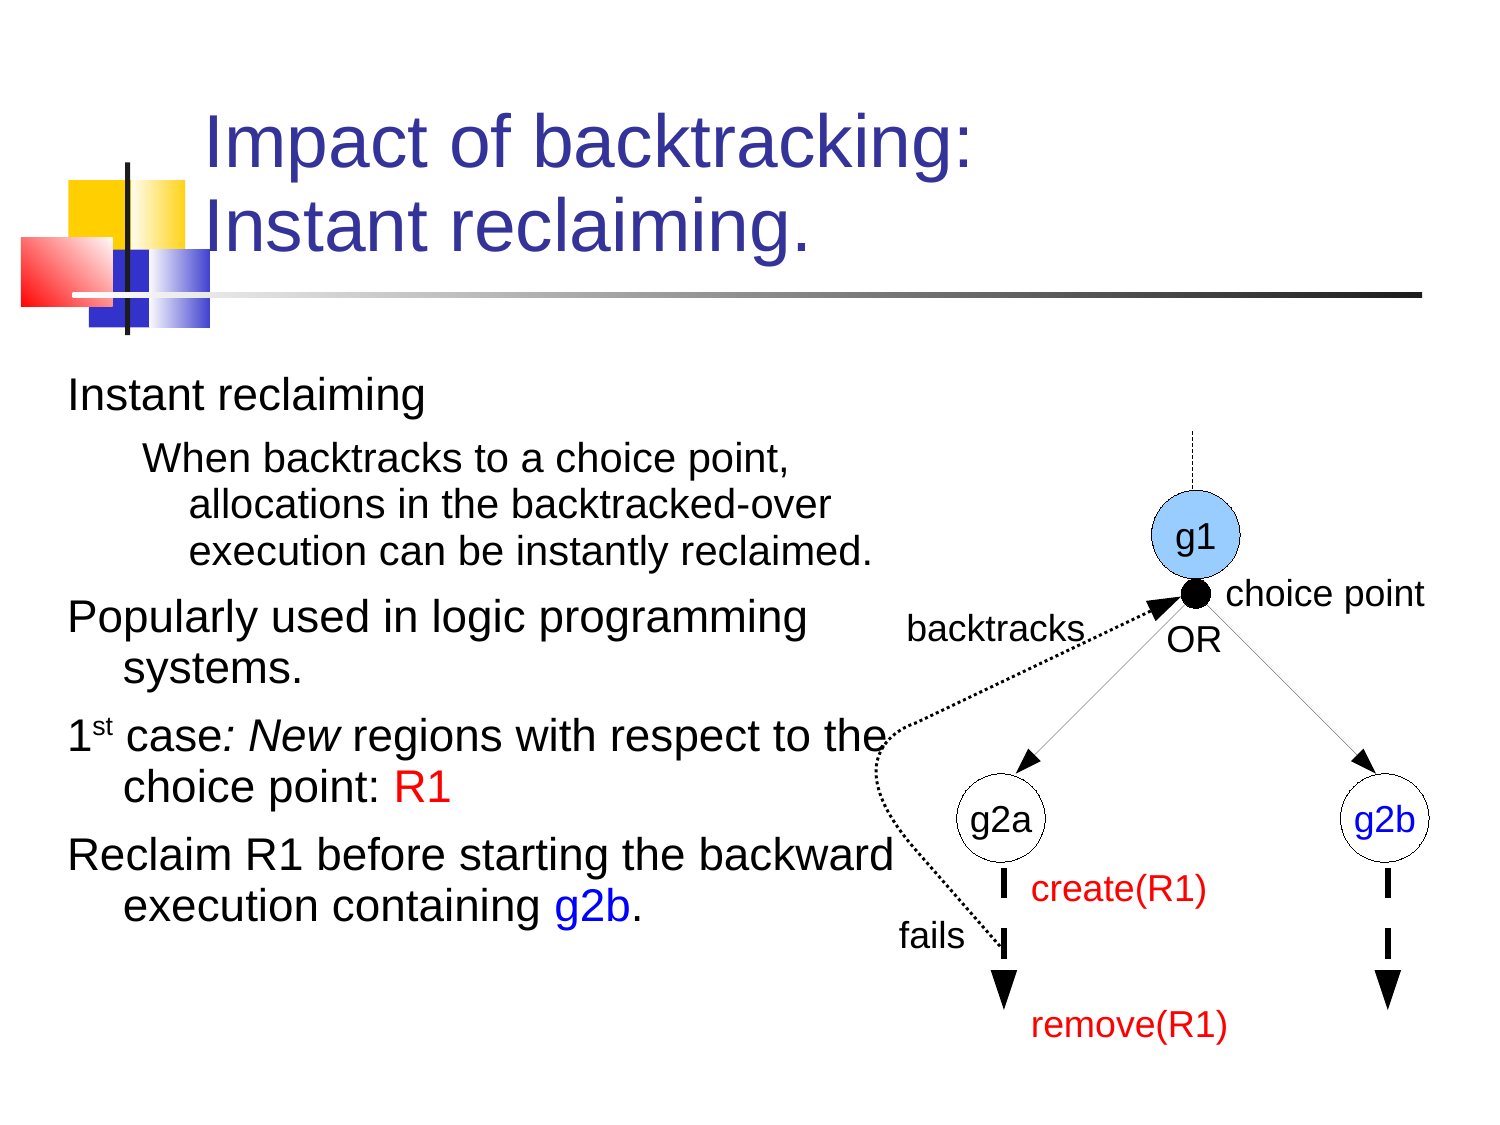

# Impact of backtracking: Instant reclaiming.
Instant reclaiming
When backtracks to a choice point, allocations in the backtracked-over execution can be instantly reclaimed.
Popularly used in logic programming systems.
1st case: New regions with respect to the choice point: R1
Reclaim R1 before starting the backward execution containing g2b.
g1
choice point
backtracks
OR
g2a
g2b
create(R1)
fails
remove(R1)